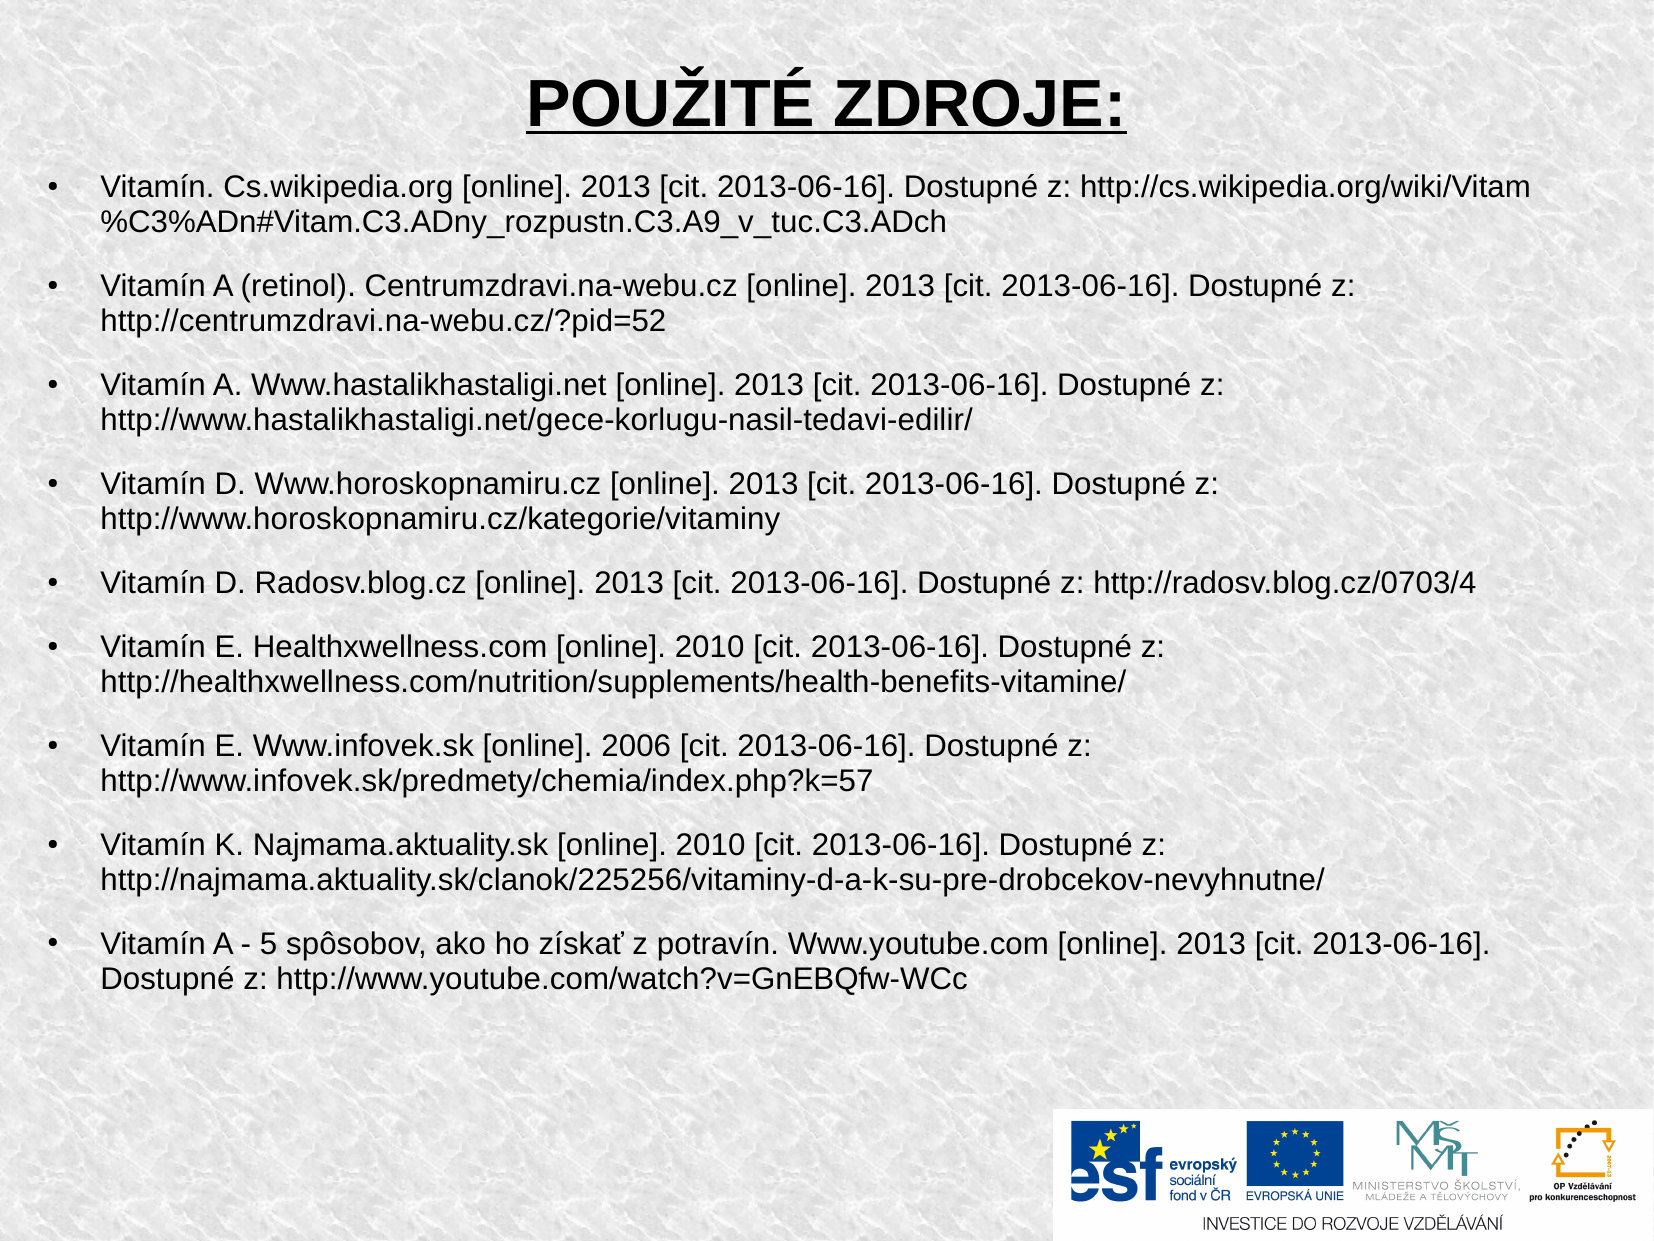

# POUŽITÉ ZDROJE:
Vitamín. Cs.wikipedia.org [online]. 2013 [cit. 2013-06-16]. Dostupné z: http://cs.wikipedia.org/wiki/Vitam%C3%ADn#Vitam.C3.ADny_rozpustn.C3.A9_v_tuc.C3.ADch
Vitamín A (retinol). Centrumzdravi.na-webu.cz [online]. 2013 [cit. 2013-06-16]. Dostupné z: http://centrumzdravi.na-webu.cz/?pid=52
Vitamín A. Www.hastalikhastaligi.net [online]. 2013 [cit. 2013-06-16]. Dostupné z: http://www.hastalikhastaligi.net/gece-korlugu-nasil-tedavi-edilir/
Vitamín D. Www.horoskopnamiru.cz [online]. 2013 [cit. 2013-06-16]. Dostupné z: http://www.horoskopnamiru.cz/kategorie/vitaminy
Vitamín D. Radosv.blog.cz [online]. 2013 [cit. 2013-06-16]. Dostupné z: http://radosv.blog.cz/0703/4
Vitamín E. Healthxwellness.com [online]. 2010 [cit. 2013-06-16]. Dostupné z: http://healthxwellness.com/nutrition/supplements/health-benefits-vitamine/
Vitamín E. Www.infovek.sk [online]. 2006 [cit. 2013-06-16]. Dostupné z: http://www.infovek.sk/predmety/chemia/index.php?k=57
Vitamín K. Najmama.aktuality.sk [online]. 2010 [cit. 2013-06-16]. Dostupné z: http://najmama.aktuality.sk/clanok/225256/vitaminy-d-a-k-su-pre-drobcekov-nevyhnutne/
Vitamín A - 5 spôsobov, ako ho získať z potravín. Www.youtube.com [online]. 2013 [cit. 2013-06-16]. Dostupné z: http://www.youtube.com/watch?v=GnEBQfw-WCc